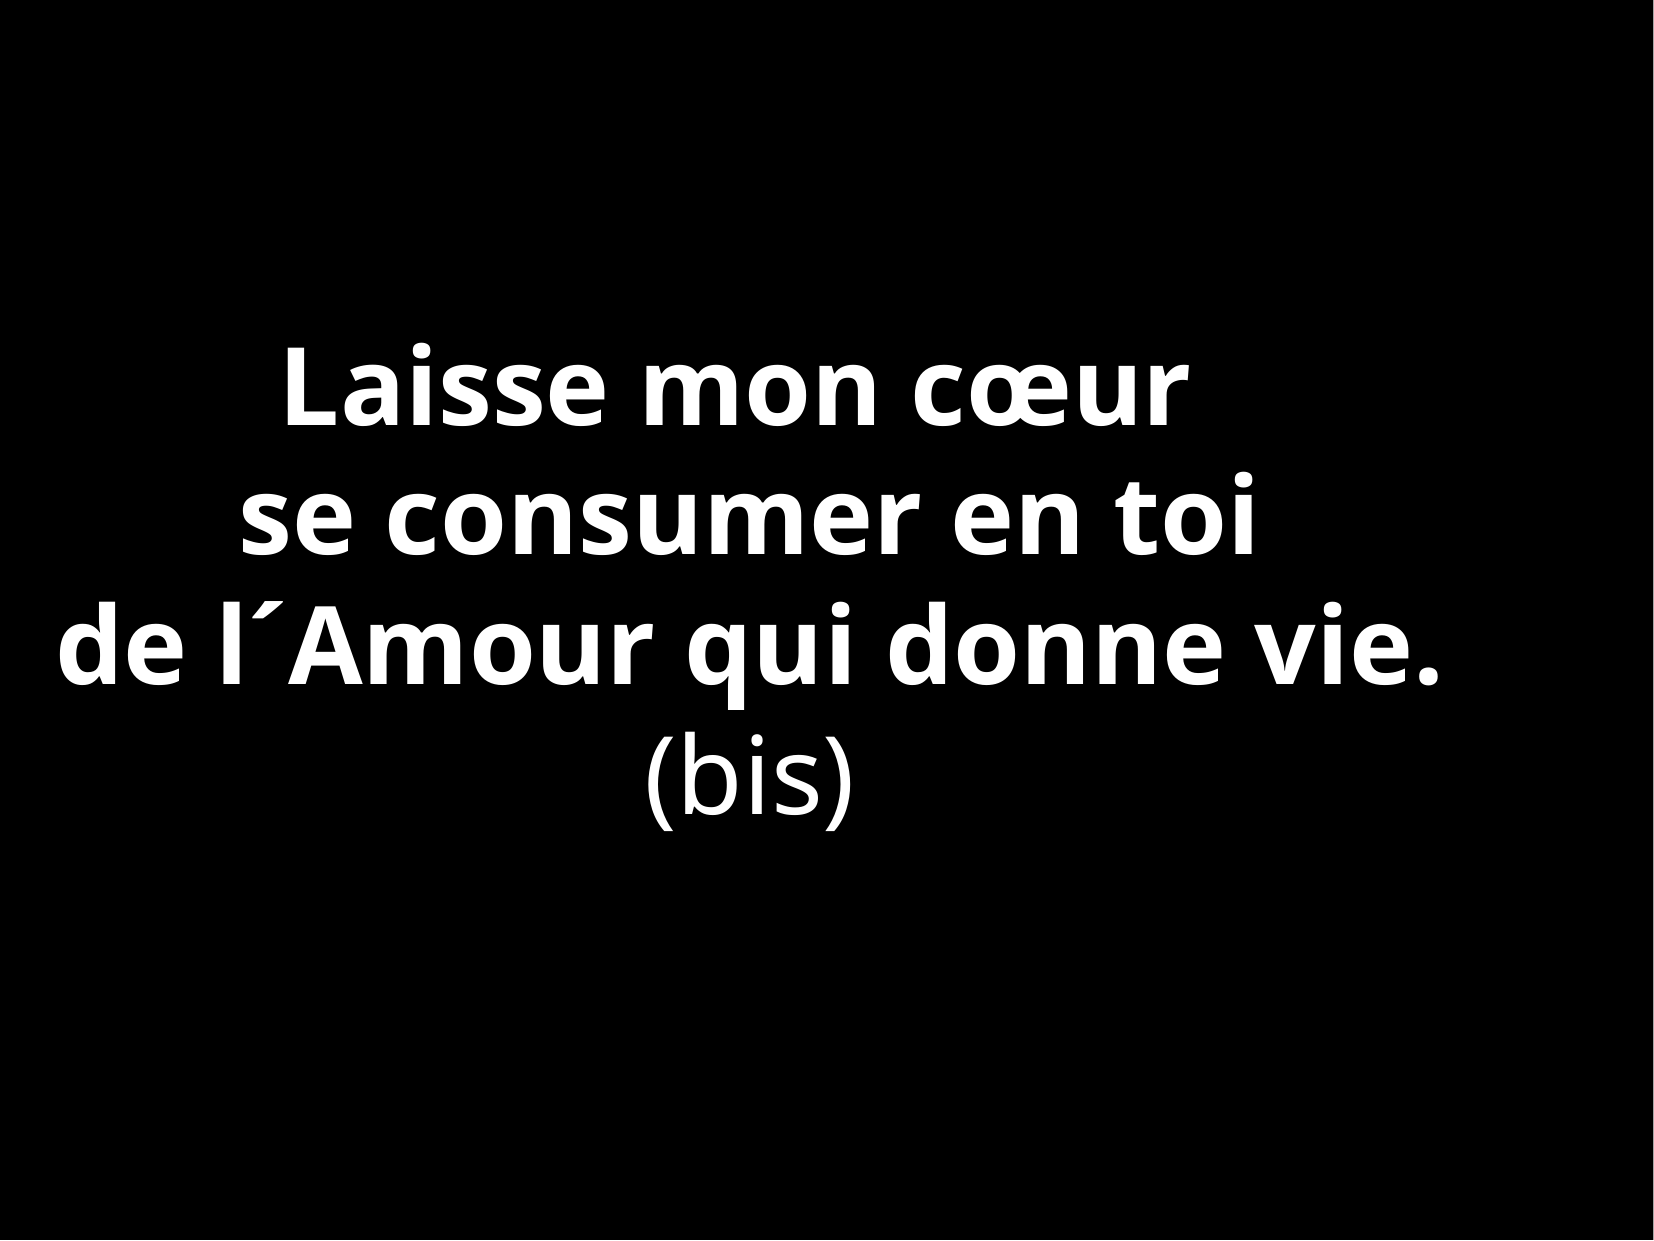

Laisse mon cœur
se consumer en toi
de l´Amour qui donne vie. (bis)